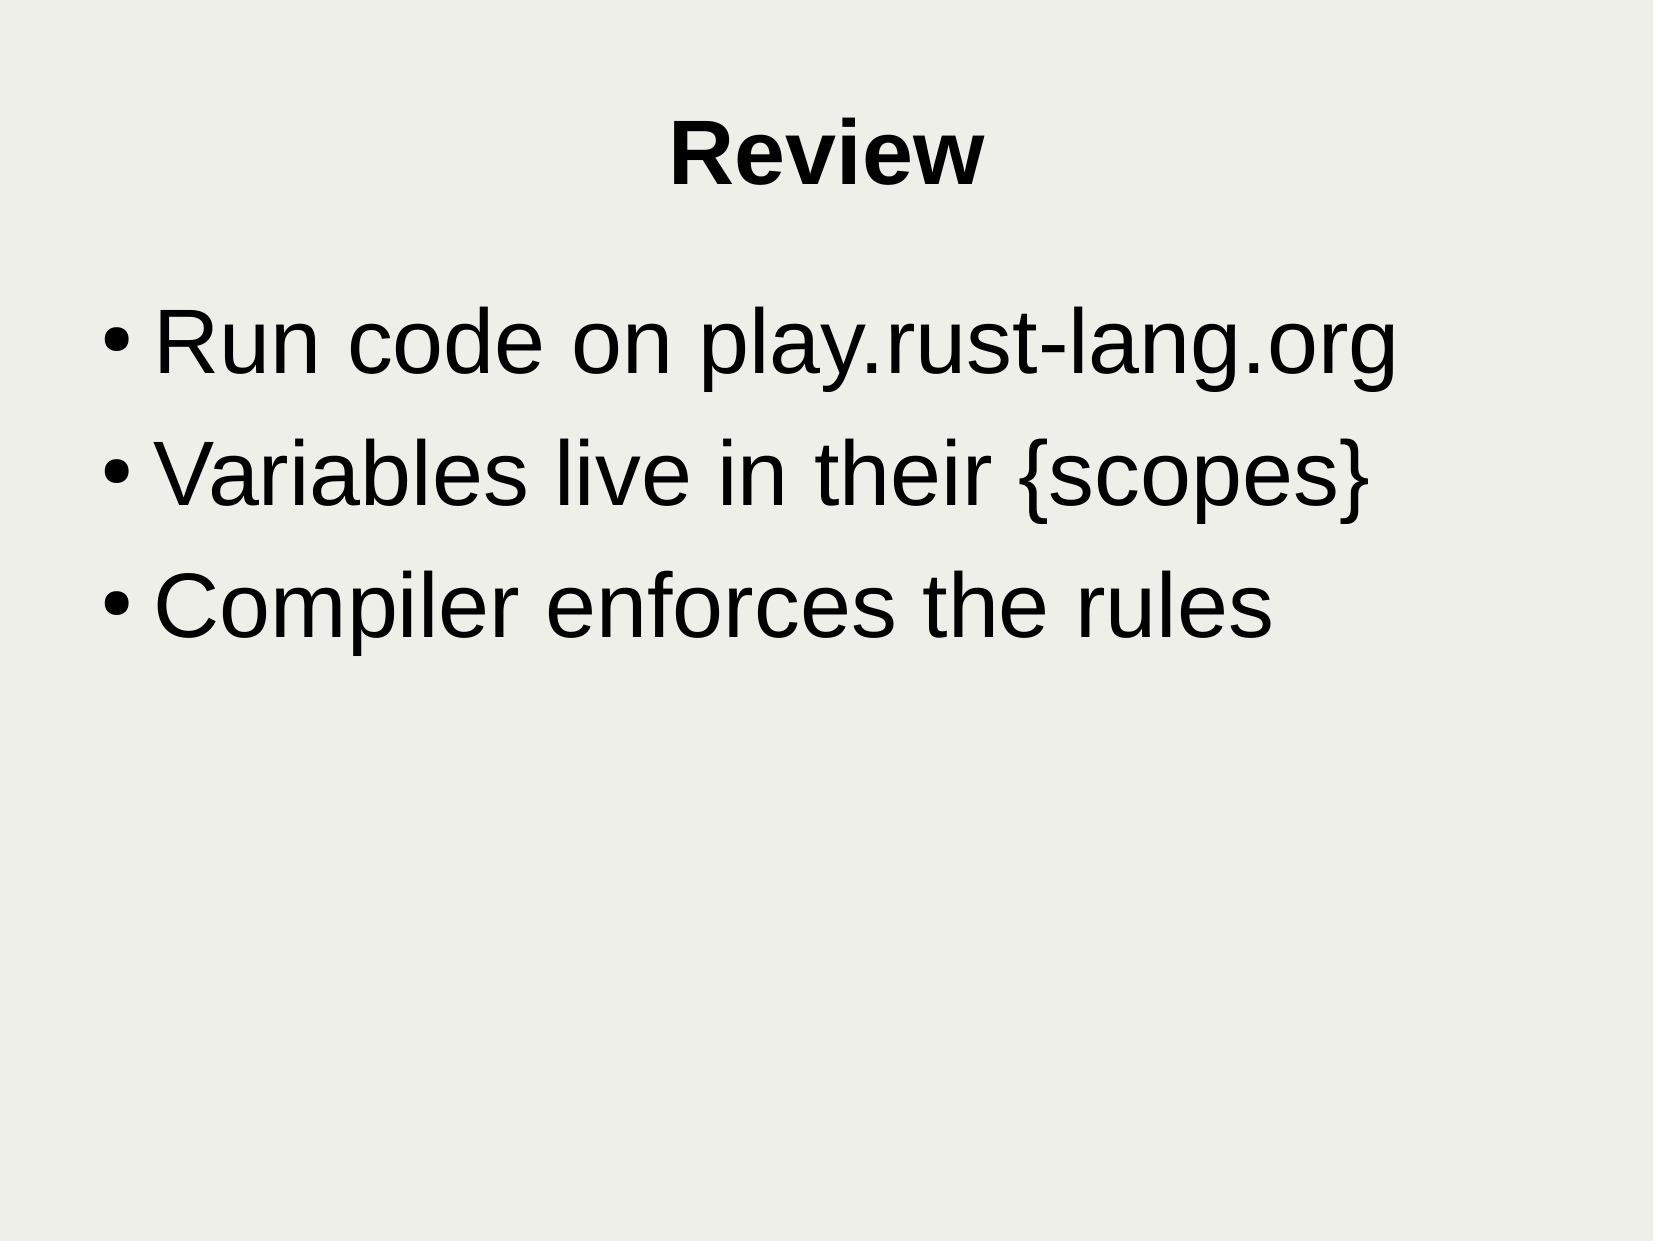

# Review
Run code on play.rust-lang.org
Variables live in their {scopes}
Compiler enforces the rules